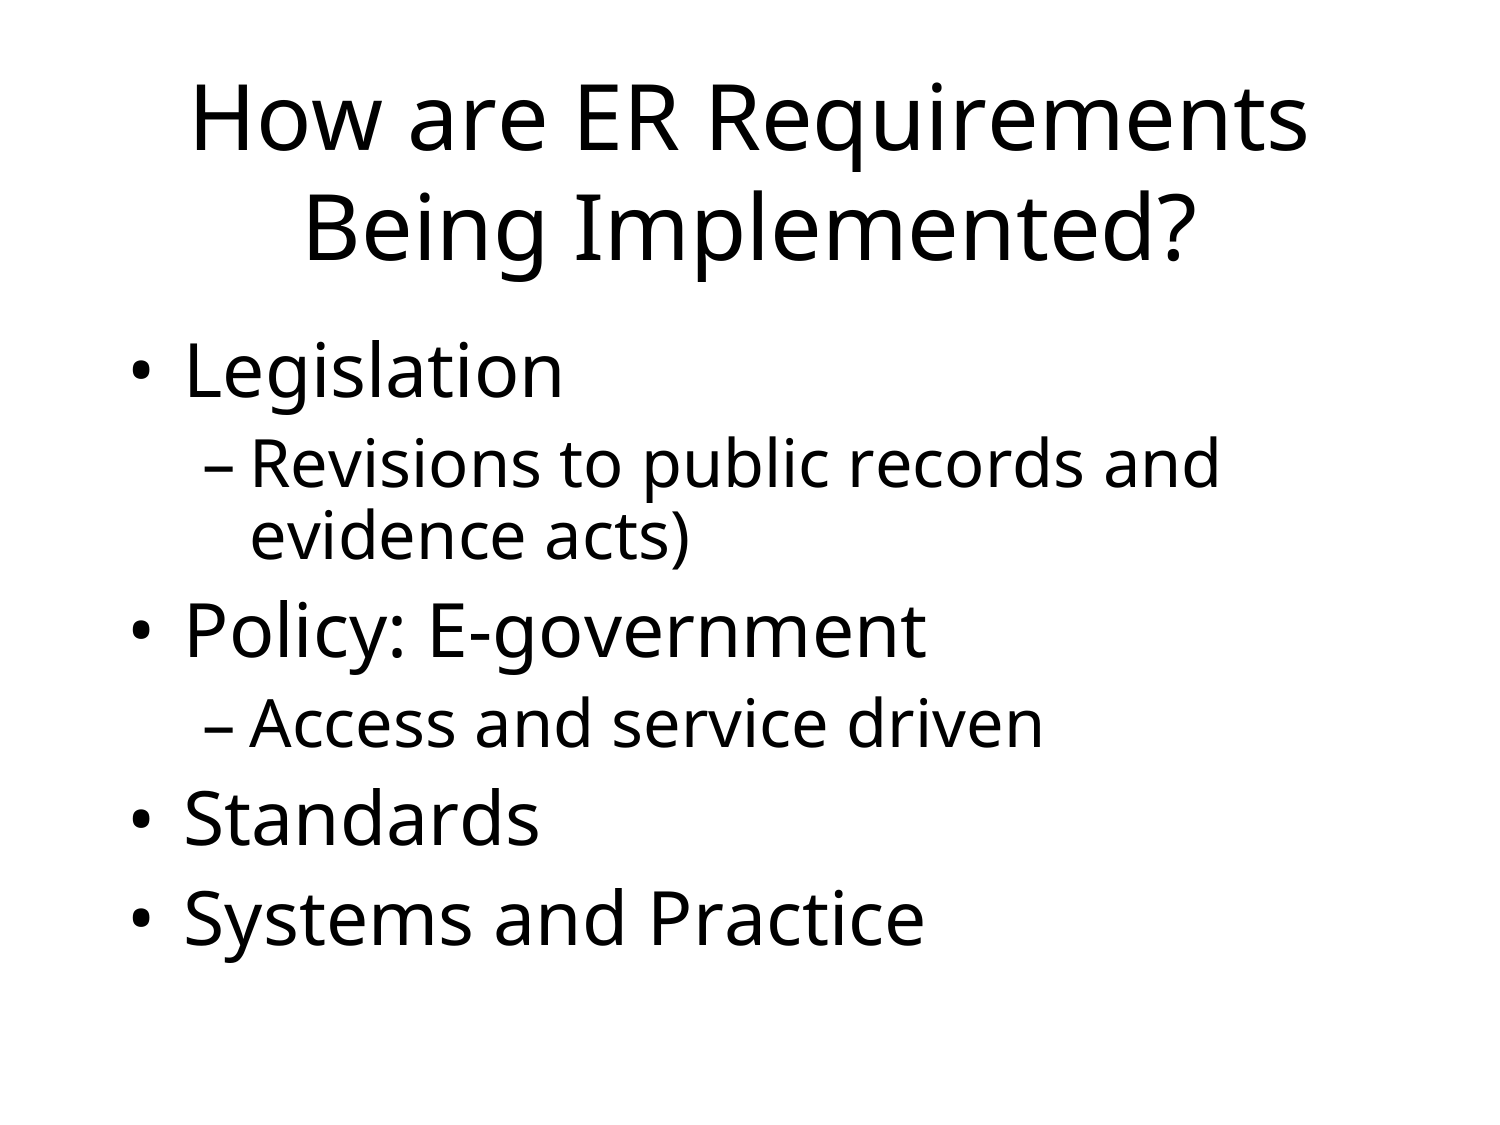

# How are ER Requirements Being Implemented?
Legislation
Revisions to public records and evidence acts)
Policy: E-government
Access and service driven
Standards
Systems and Practice